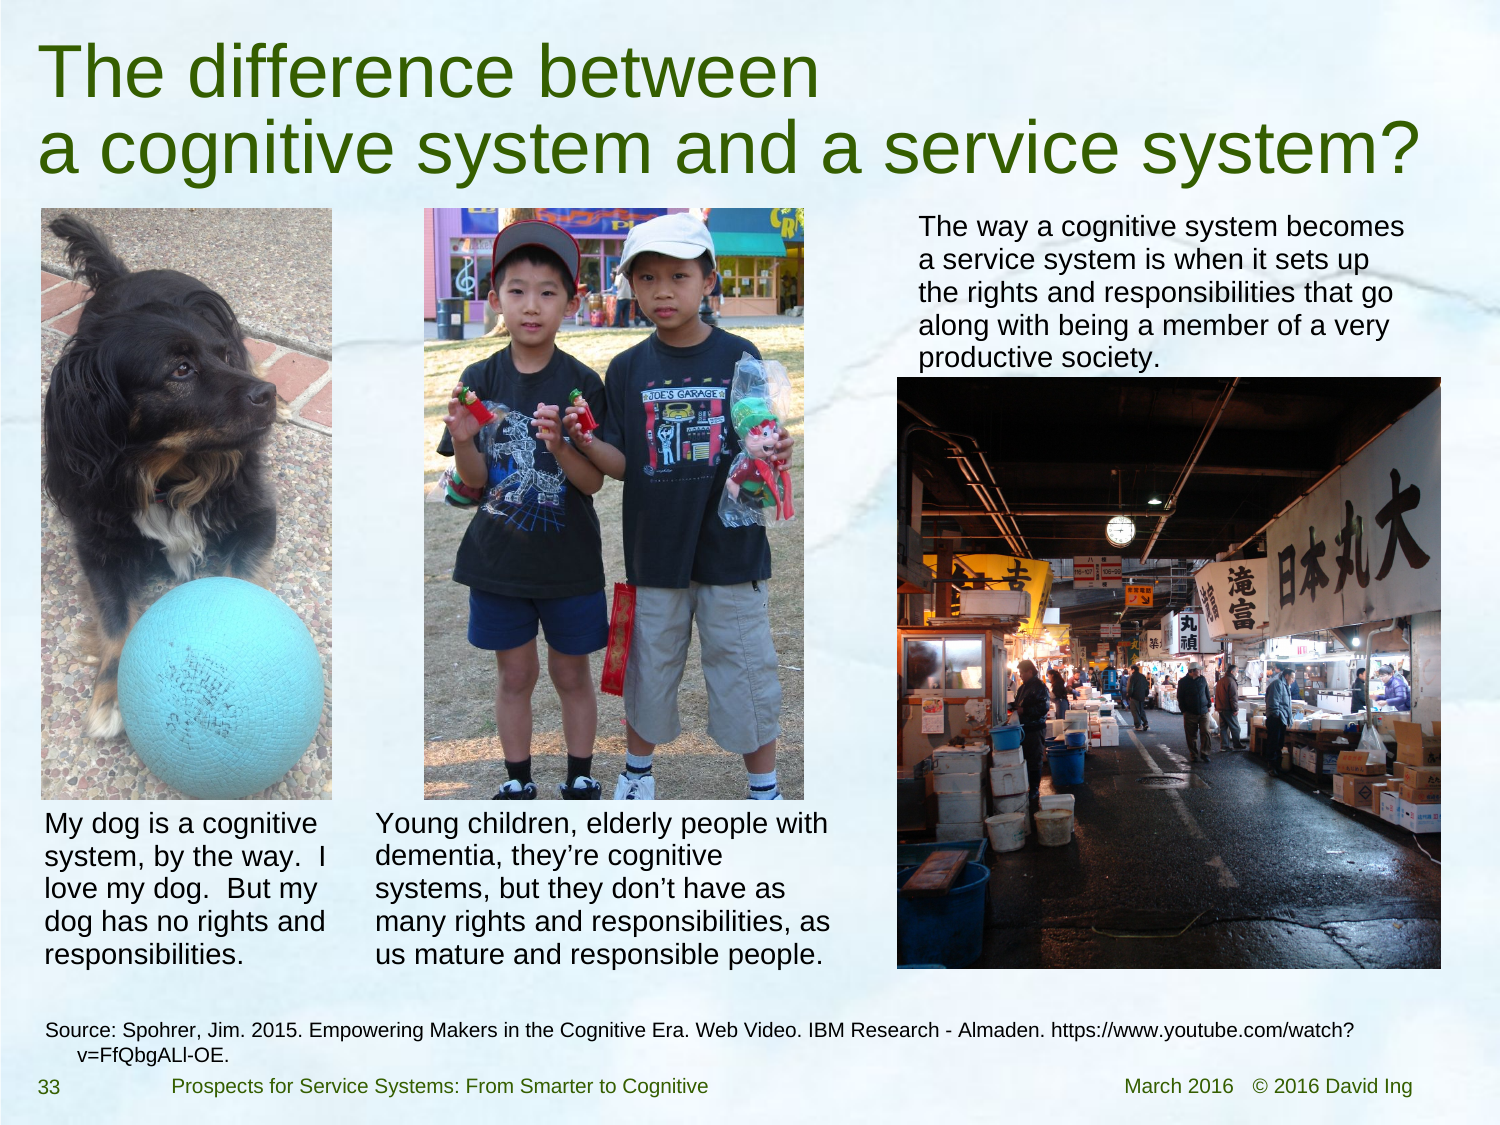

# The difference between a cognitive system and a service system?
The way a cognitive system becomes a service system is when it sets up the rights and responsibilities that go along with being a member of a very productive society.
Young children, elderly people with dementia, they’re cognitive systems, but they don’t have as many rights and responsibilities, as us mature and responsible people.
My dog is a cognitive system, by the way.  I love my dog.  But my dog has no rights and responsibilities.
Source: Spohrer, Jim. 2015. Empowering Makers in the Cognitive Era. Web Video. IBM Research - Almaden. https://www.youtube.com/watch?v=FfQbgALl-OE.
Prospects for Service Systems: From Smarter to Cognitive
March 2016
33